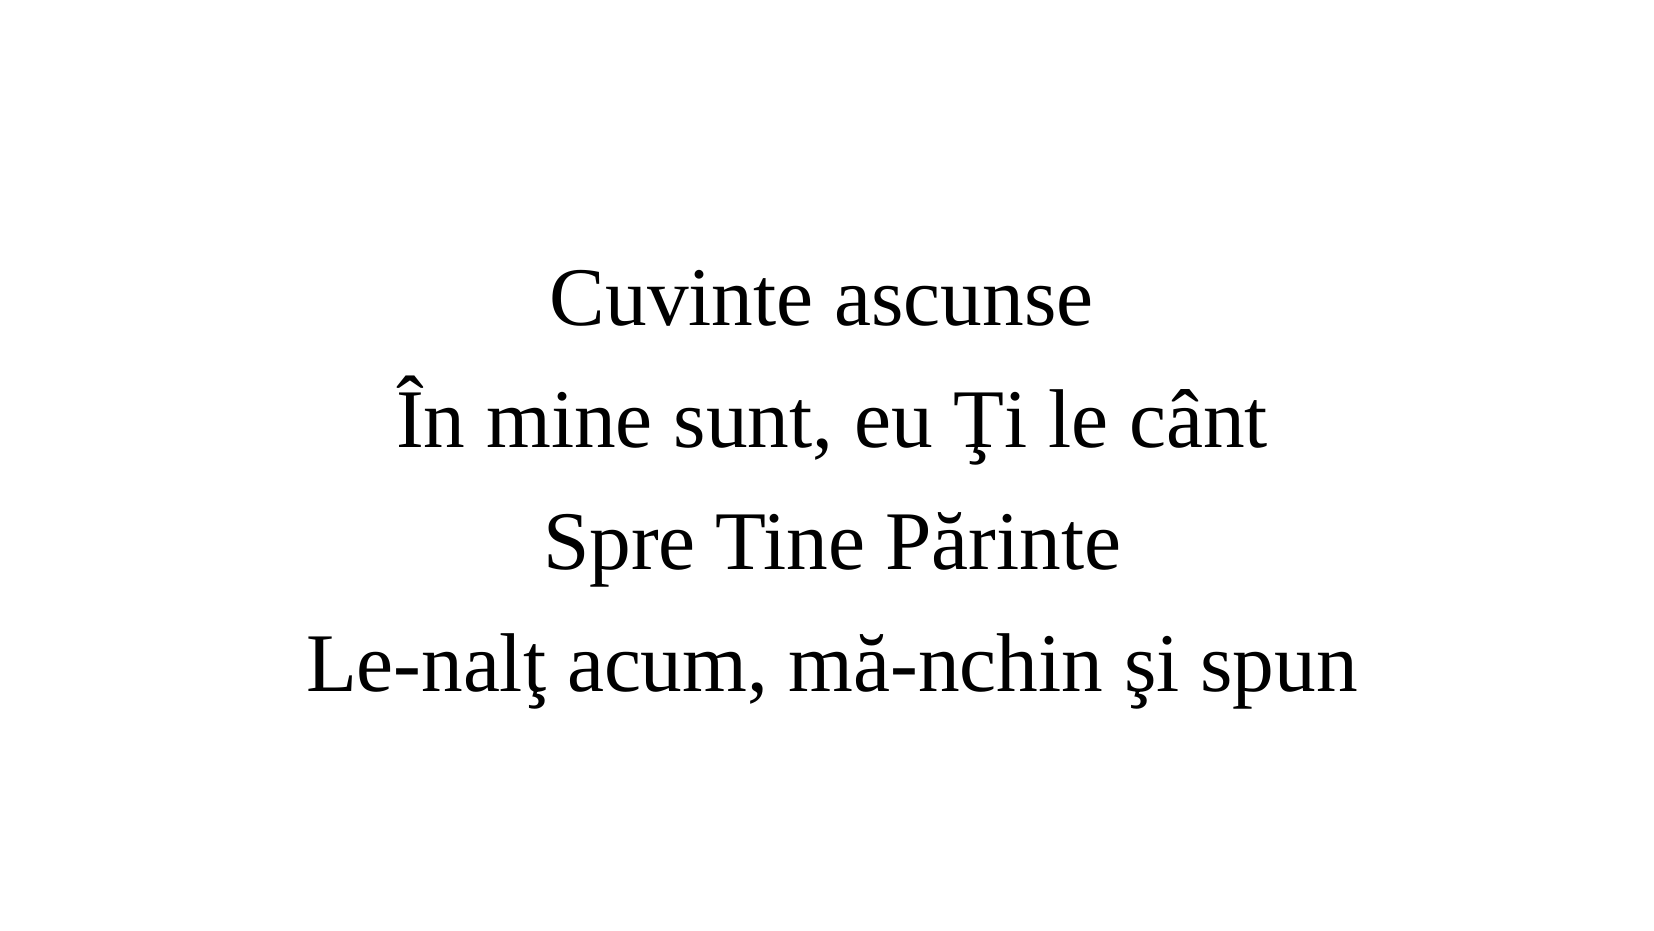

# Cuvinte ascunse
În mine sunt, eu Ţi le cânt
Spre Tine Părinte
Le-nalţ acum, mă-nchin şi spun